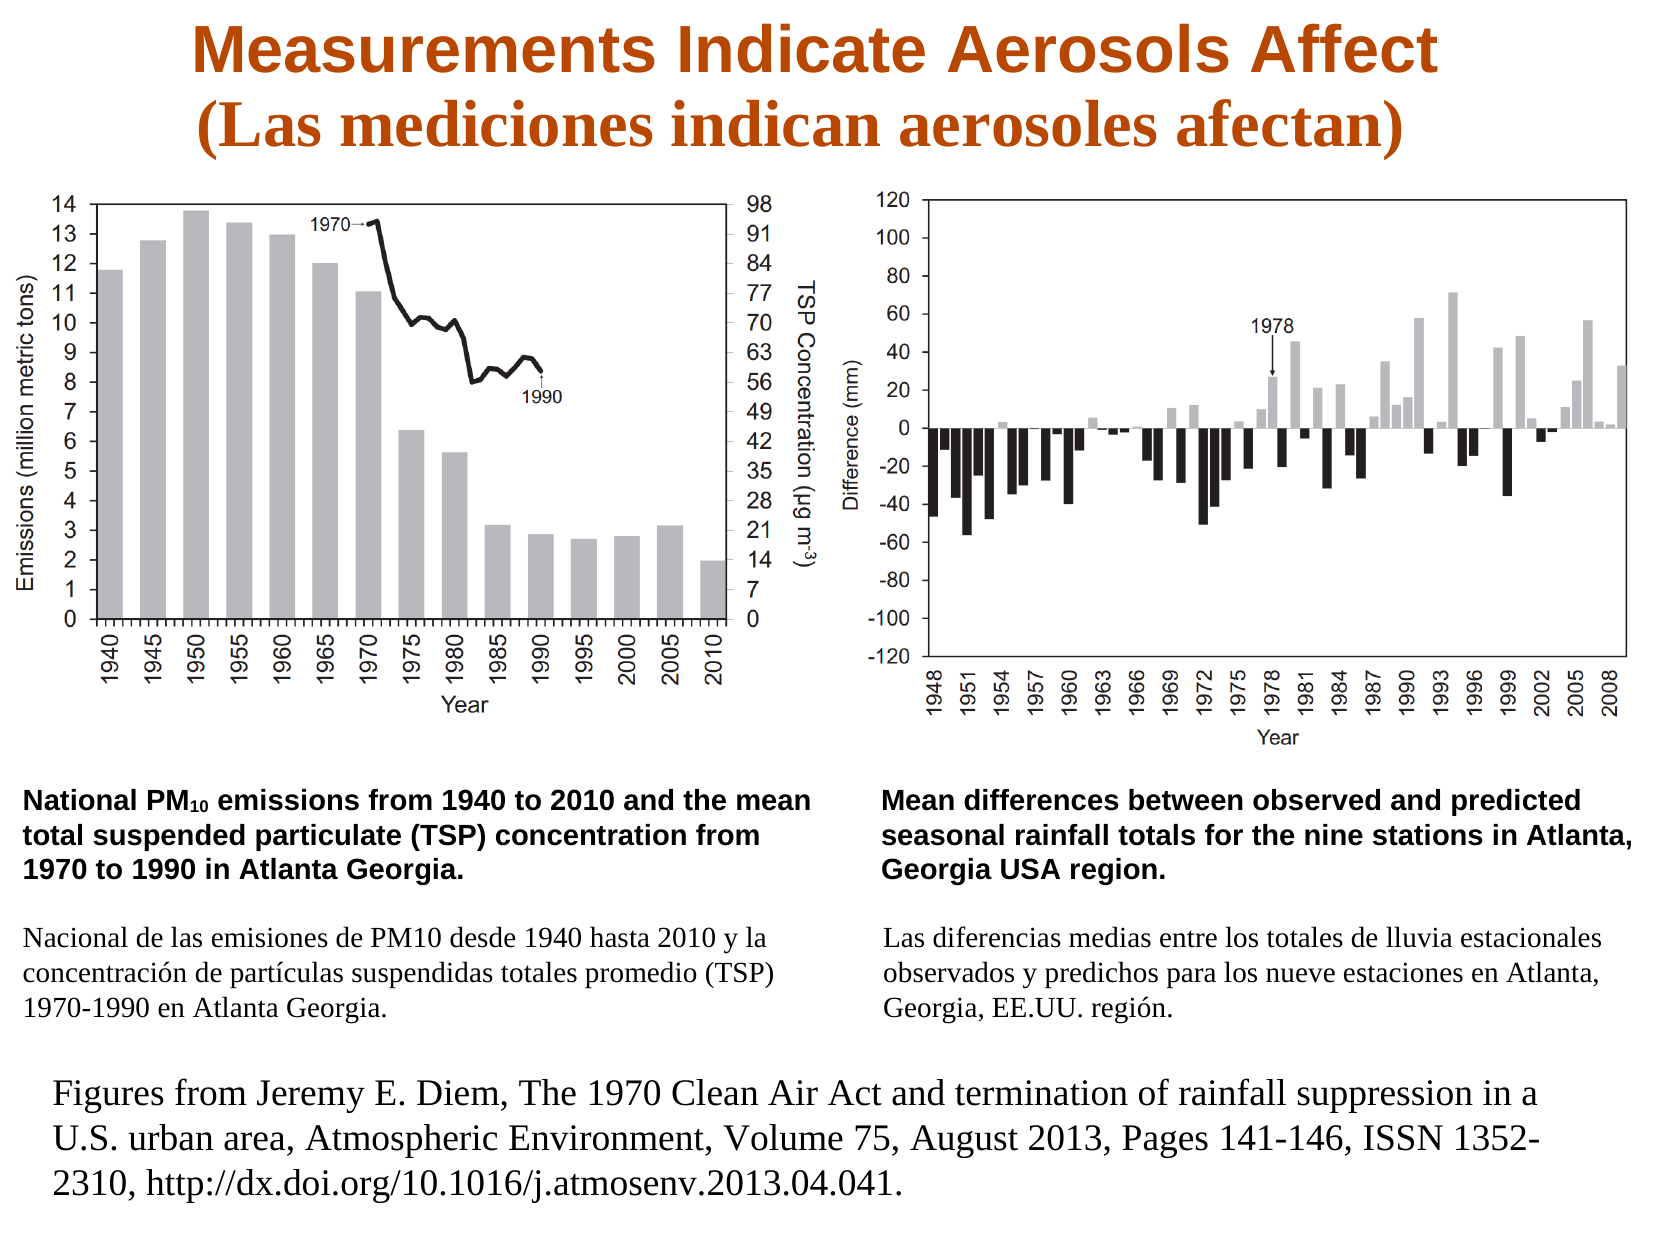

# Measurements Indicate Aerosols Affect (Las mediciones indican aerosoles afectan)
National PM10 emissions from 1940 to 2010 and the mean total suspended particulate (TSP) concentration from 1970 to 1990 in Atlanta Georgia.
Mean differences between observed and predicted seasonal rainfall totals for the nine stations in Atlanta, Georgia USA region.
Nacional de las emisiones de PM10 desde 1940 hasta 2010 y la concentración de partículas suspendidas totales promedio (TSP) 1970-1990 en Atlanta Georgia.
Las diferencias medias entre los totales de lluvia estacionales observados y predichos para los nueve estaciones en Atlanta, Georgia, EE.UU. región.
Figures from Jeremy E. Diem, The 1970 Clean Air Act and termination of rainfall suppression in a U.S. urban area, Atmospheric Environment, Volume 75, August 2013, Pages 141-146, ISSN 1352-2310, http://dx.doi.org/10.1016/j.atmosenv.2013.04.041.